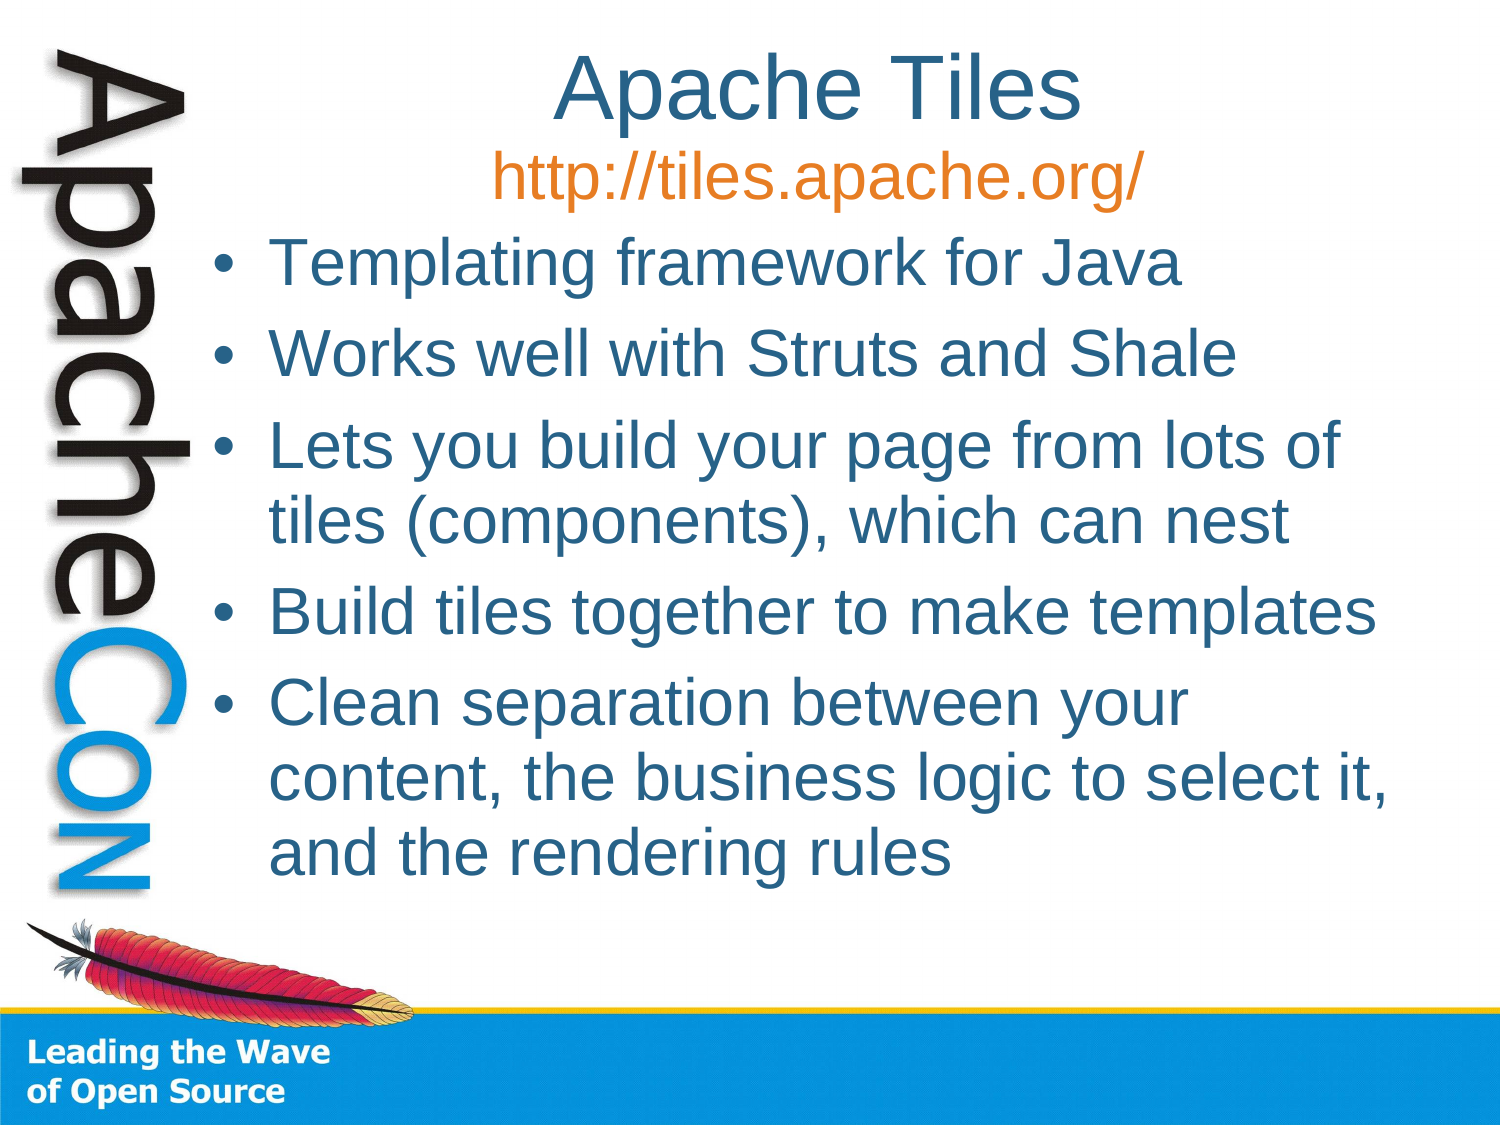

# Apache Tiles http://tiles.apache.org/
Templating framework for Java
Works well with Struts and Shale
Lets you build your page from lots of tiles (components), which can nest
Build tiles together to make templates
Clean separation between your content, the business logic to select it, and the rendering rules